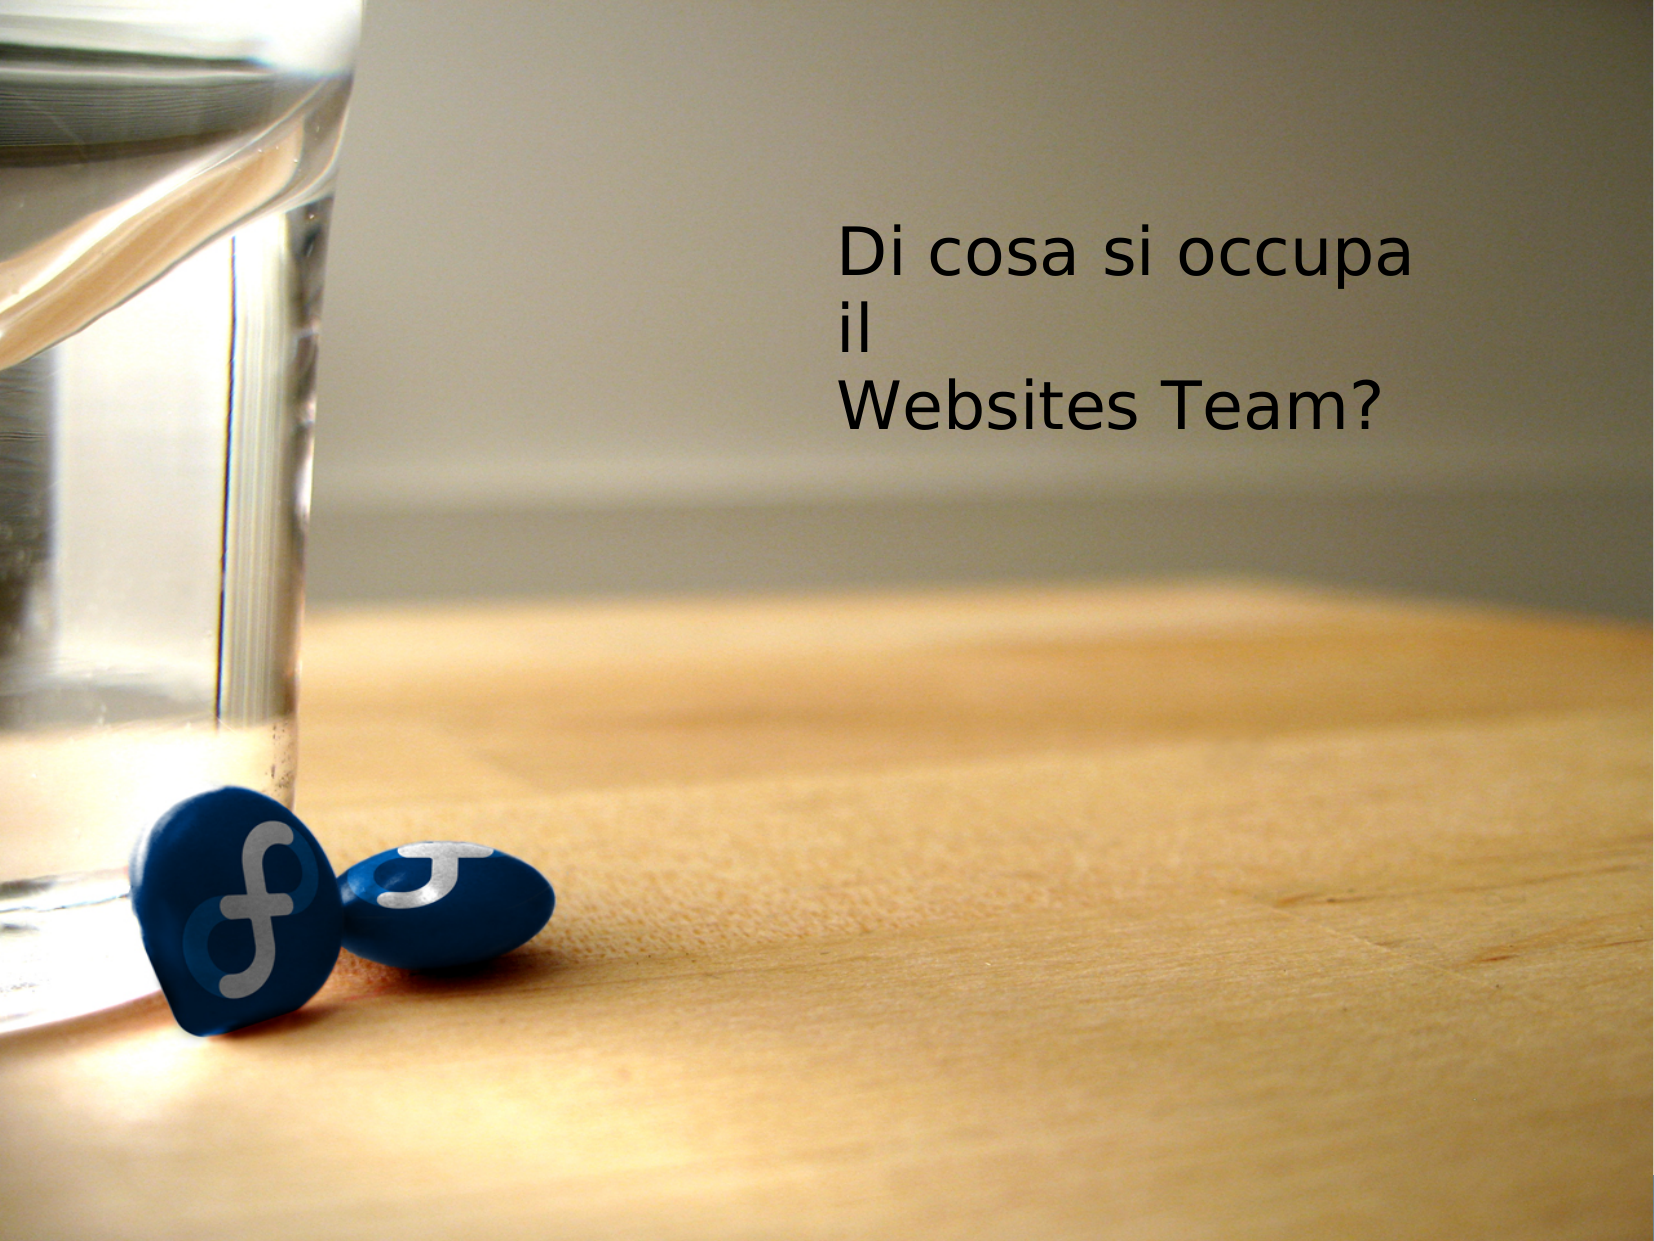

Di cosa si occupa il
Websites Team?